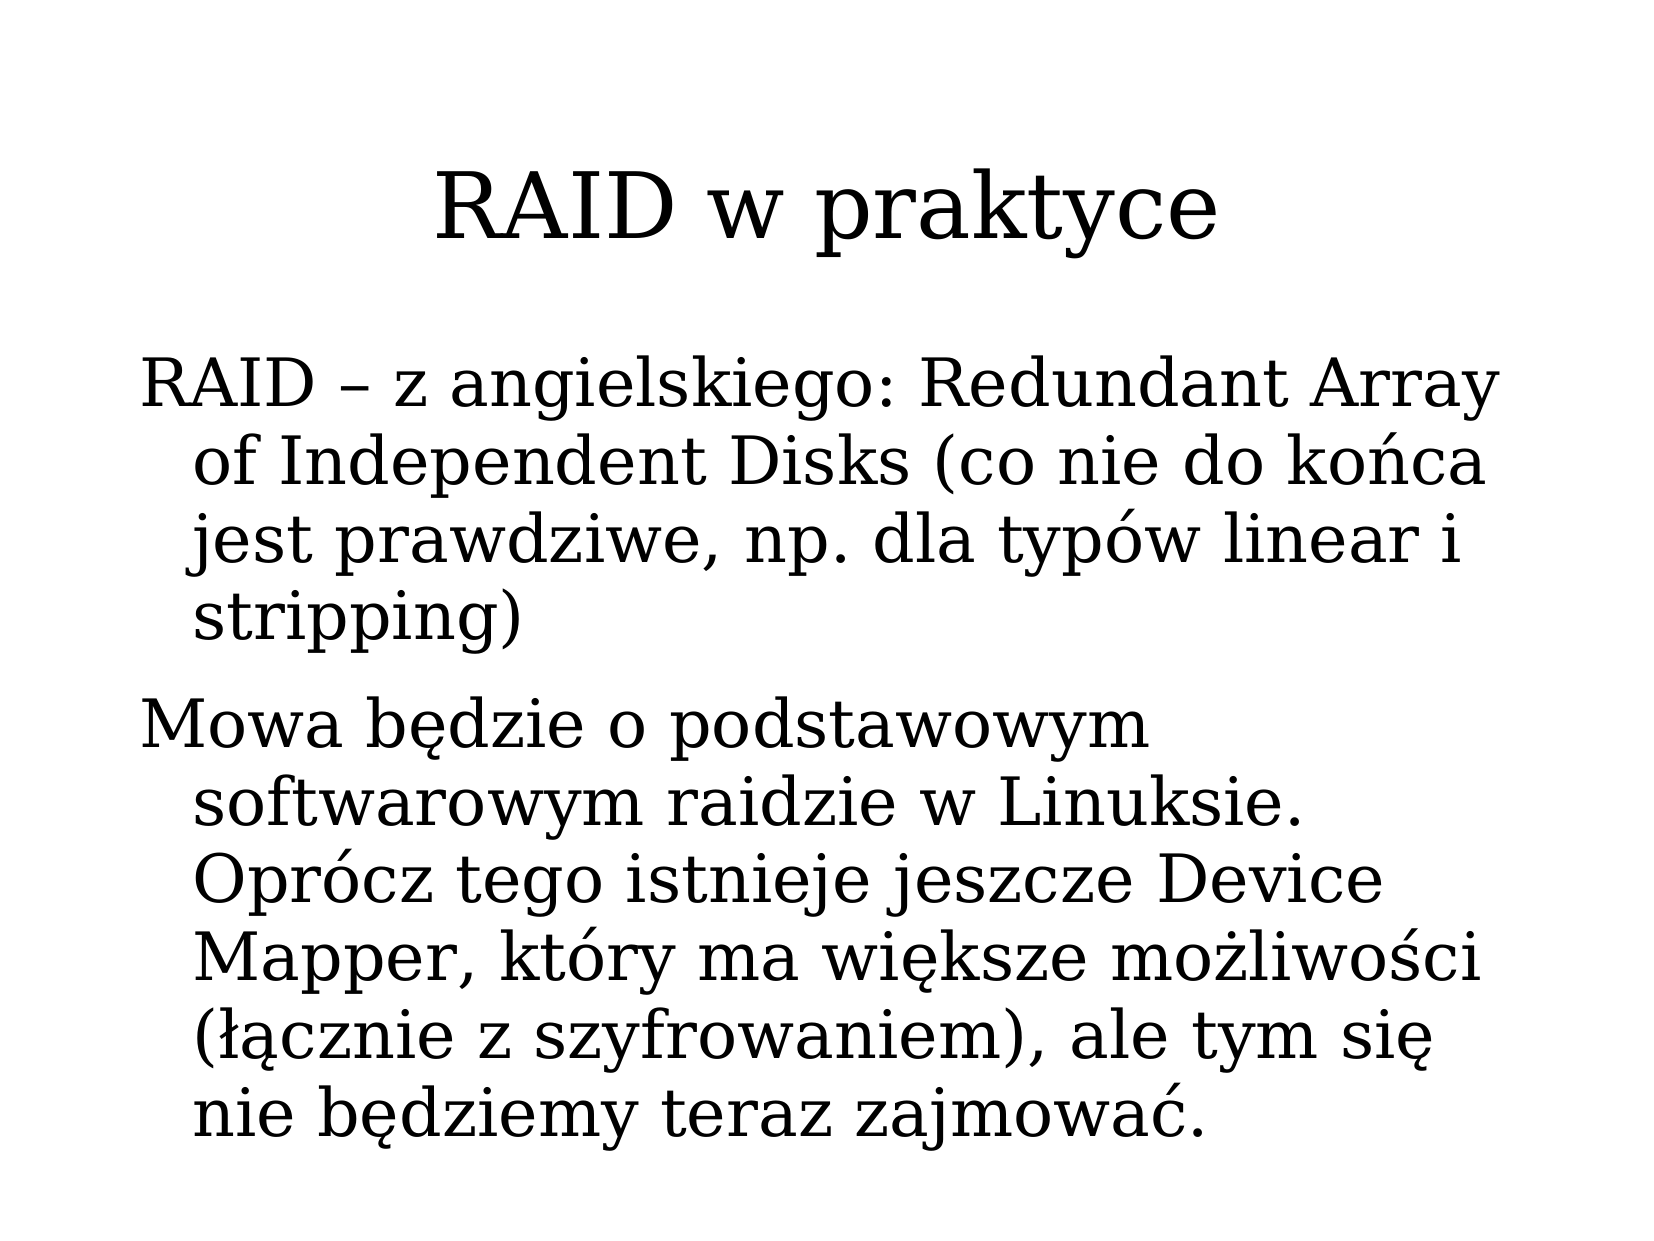

# RAID w praktyce
RAID – z angielskiego: Redundant Array of Independent Disks (co nie do końca jest prawdziwe, np. dla typów linear i stripping)
Mowa będzie o podstawowym softwarowym raidzie w Linuksie. Oprócz tego istnieje jeszcze Device Mapper, który ma większe możliwości (łącznie z szyfrowaniem), ale tym się nie będziemy teraz zajmować.